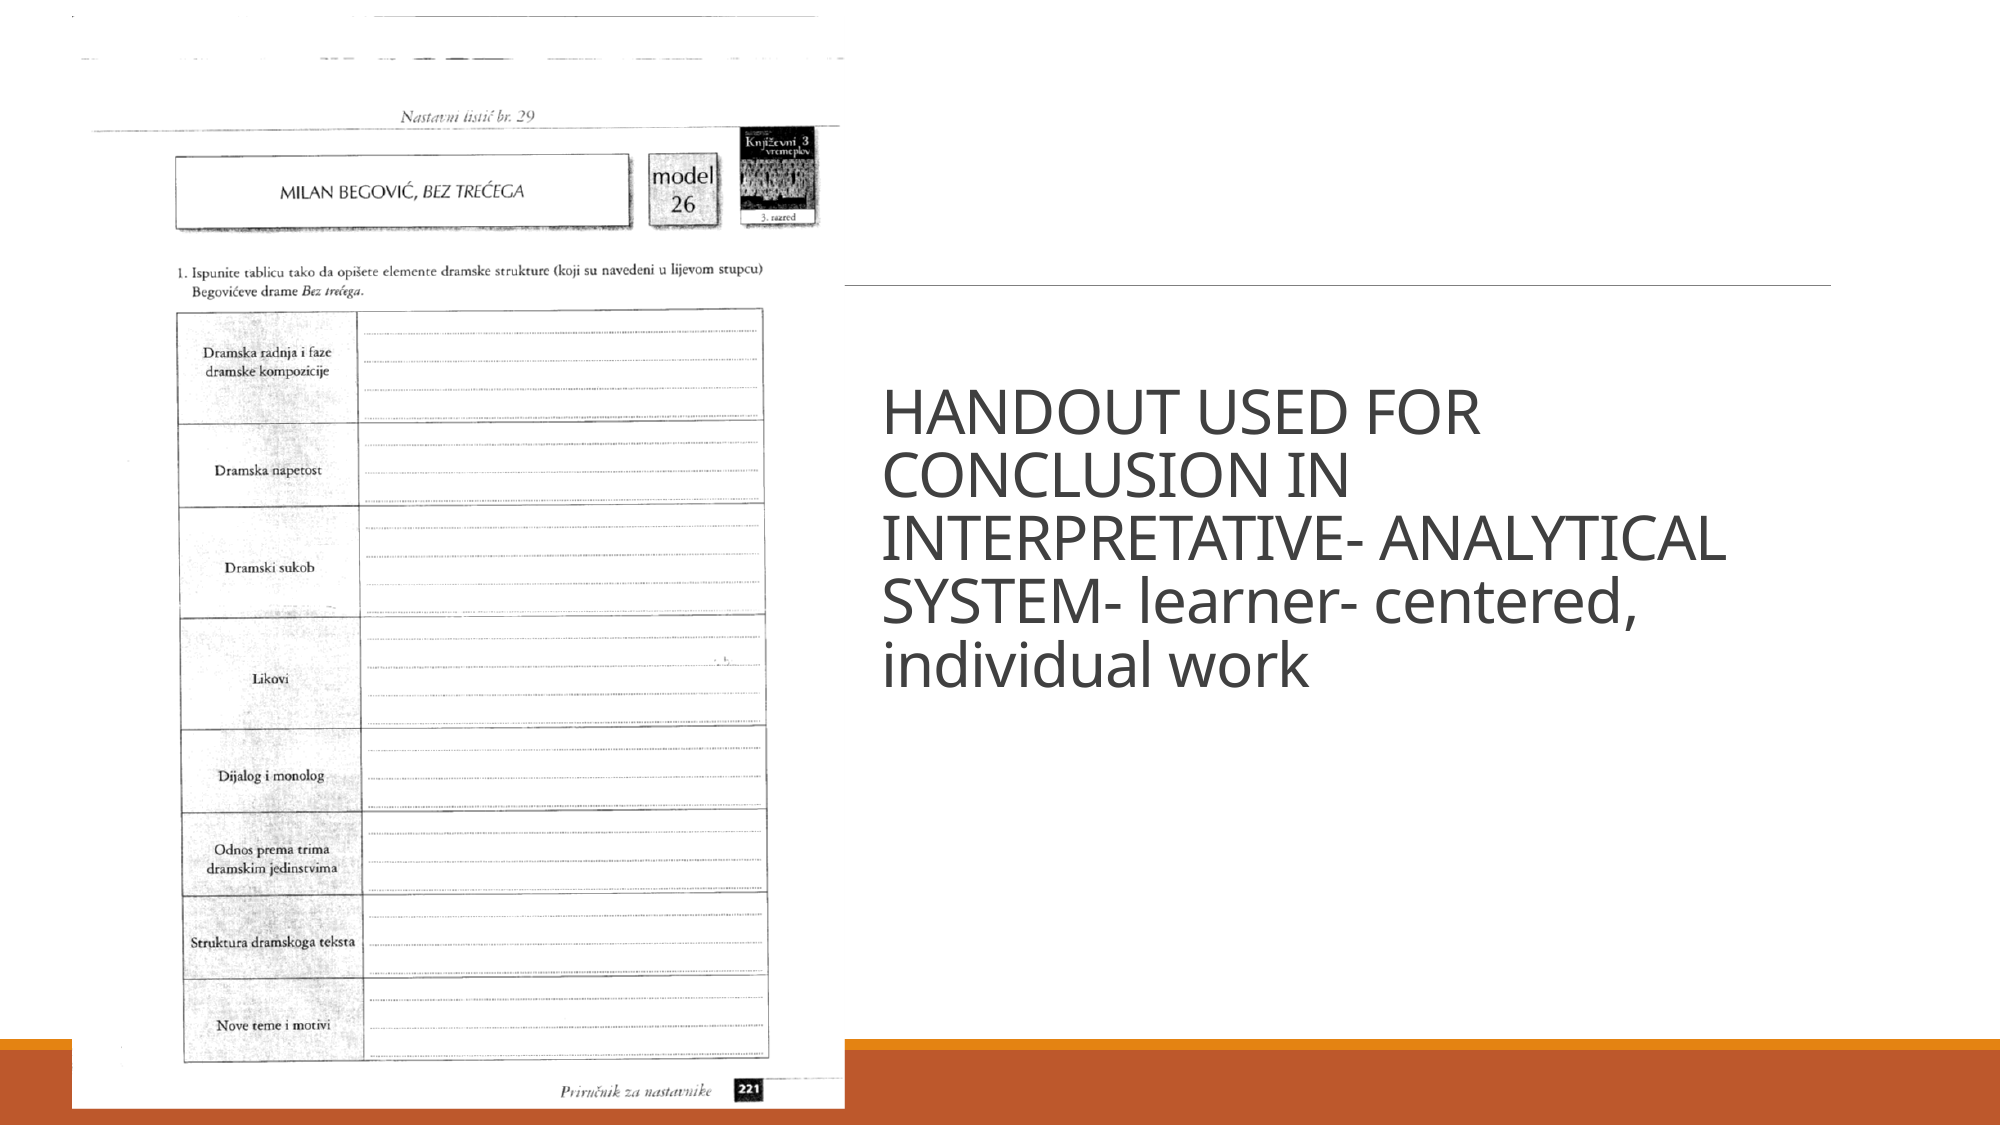

# HANDOUT USED FOR CONCLUSION IN INTERPRETATIVE- ANALYTICAL SYSTEM- learner- centered, individual work